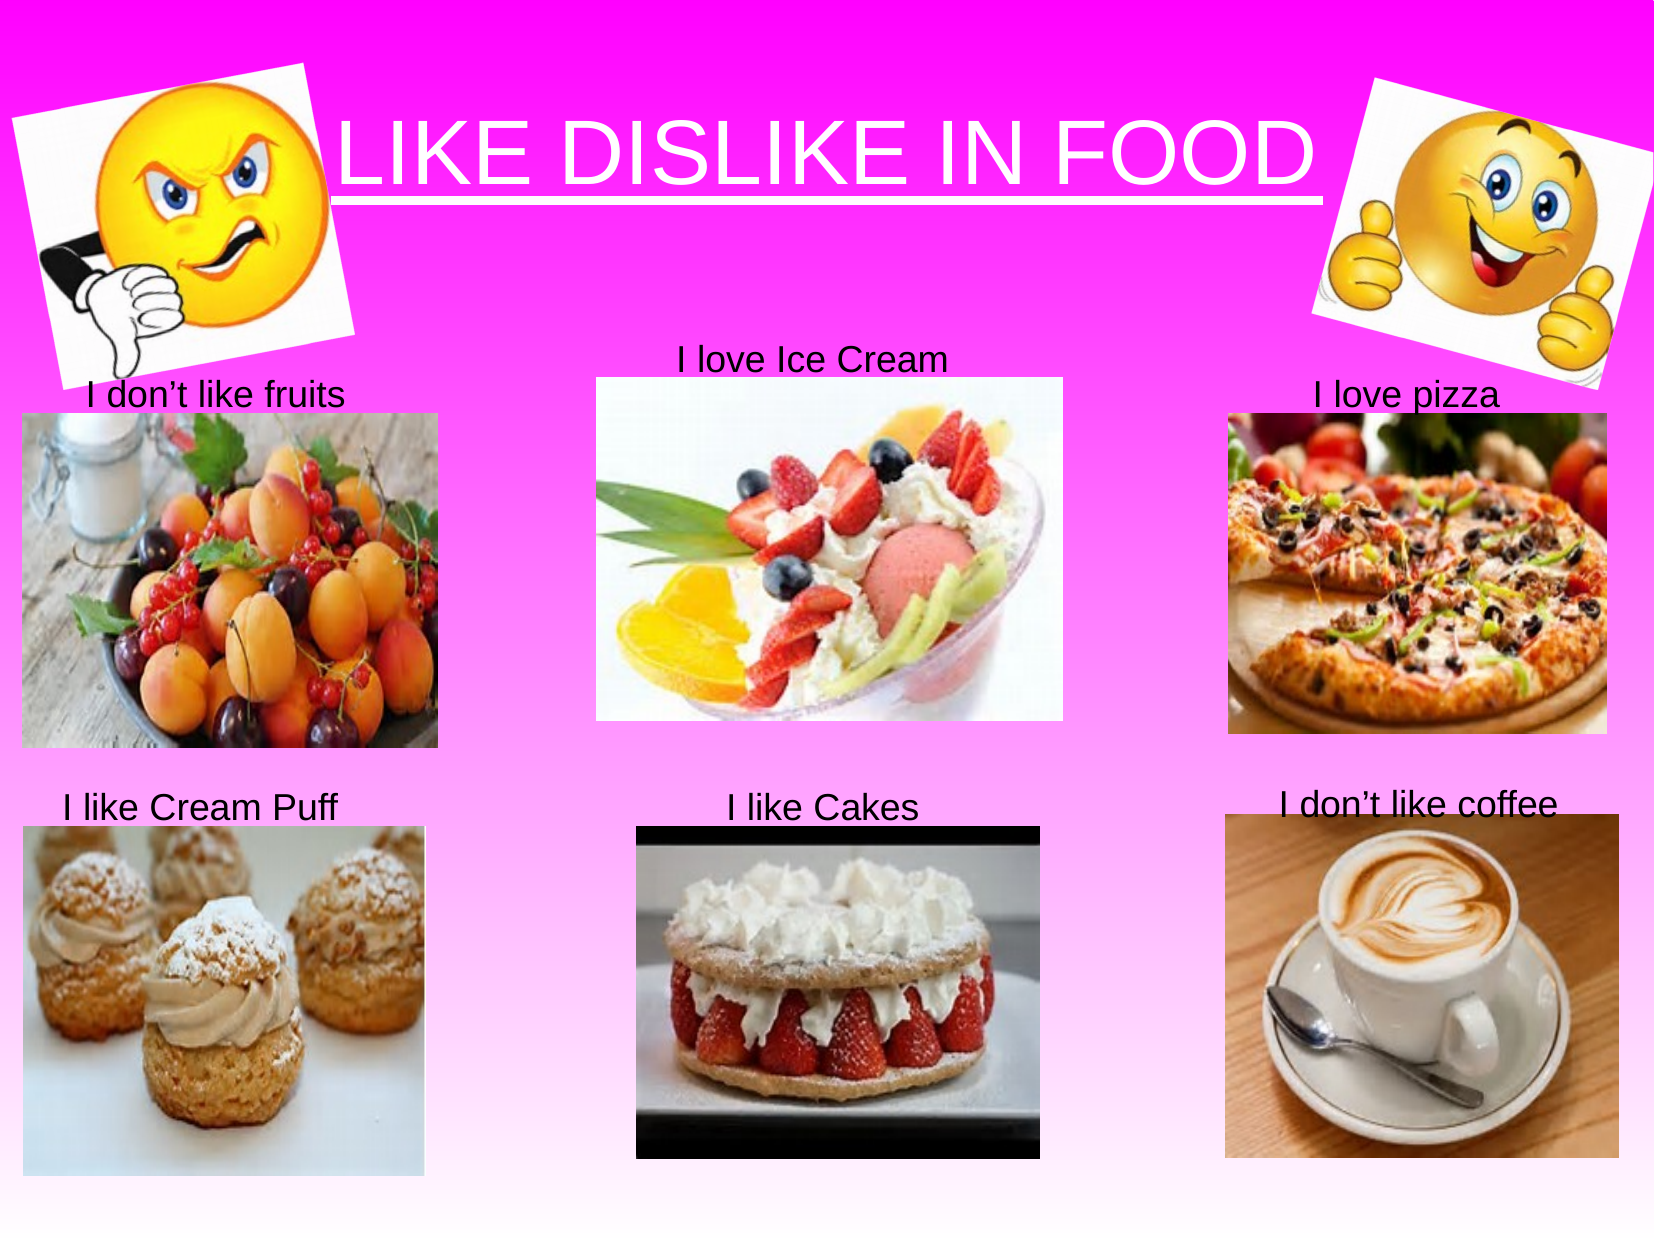

# LIKE DISLIKE IN FOOD
I love Ice Cream
I don’t like fruits
 I love pizza
I don’t like coffee
I like Cream Puff
 I like Cakes